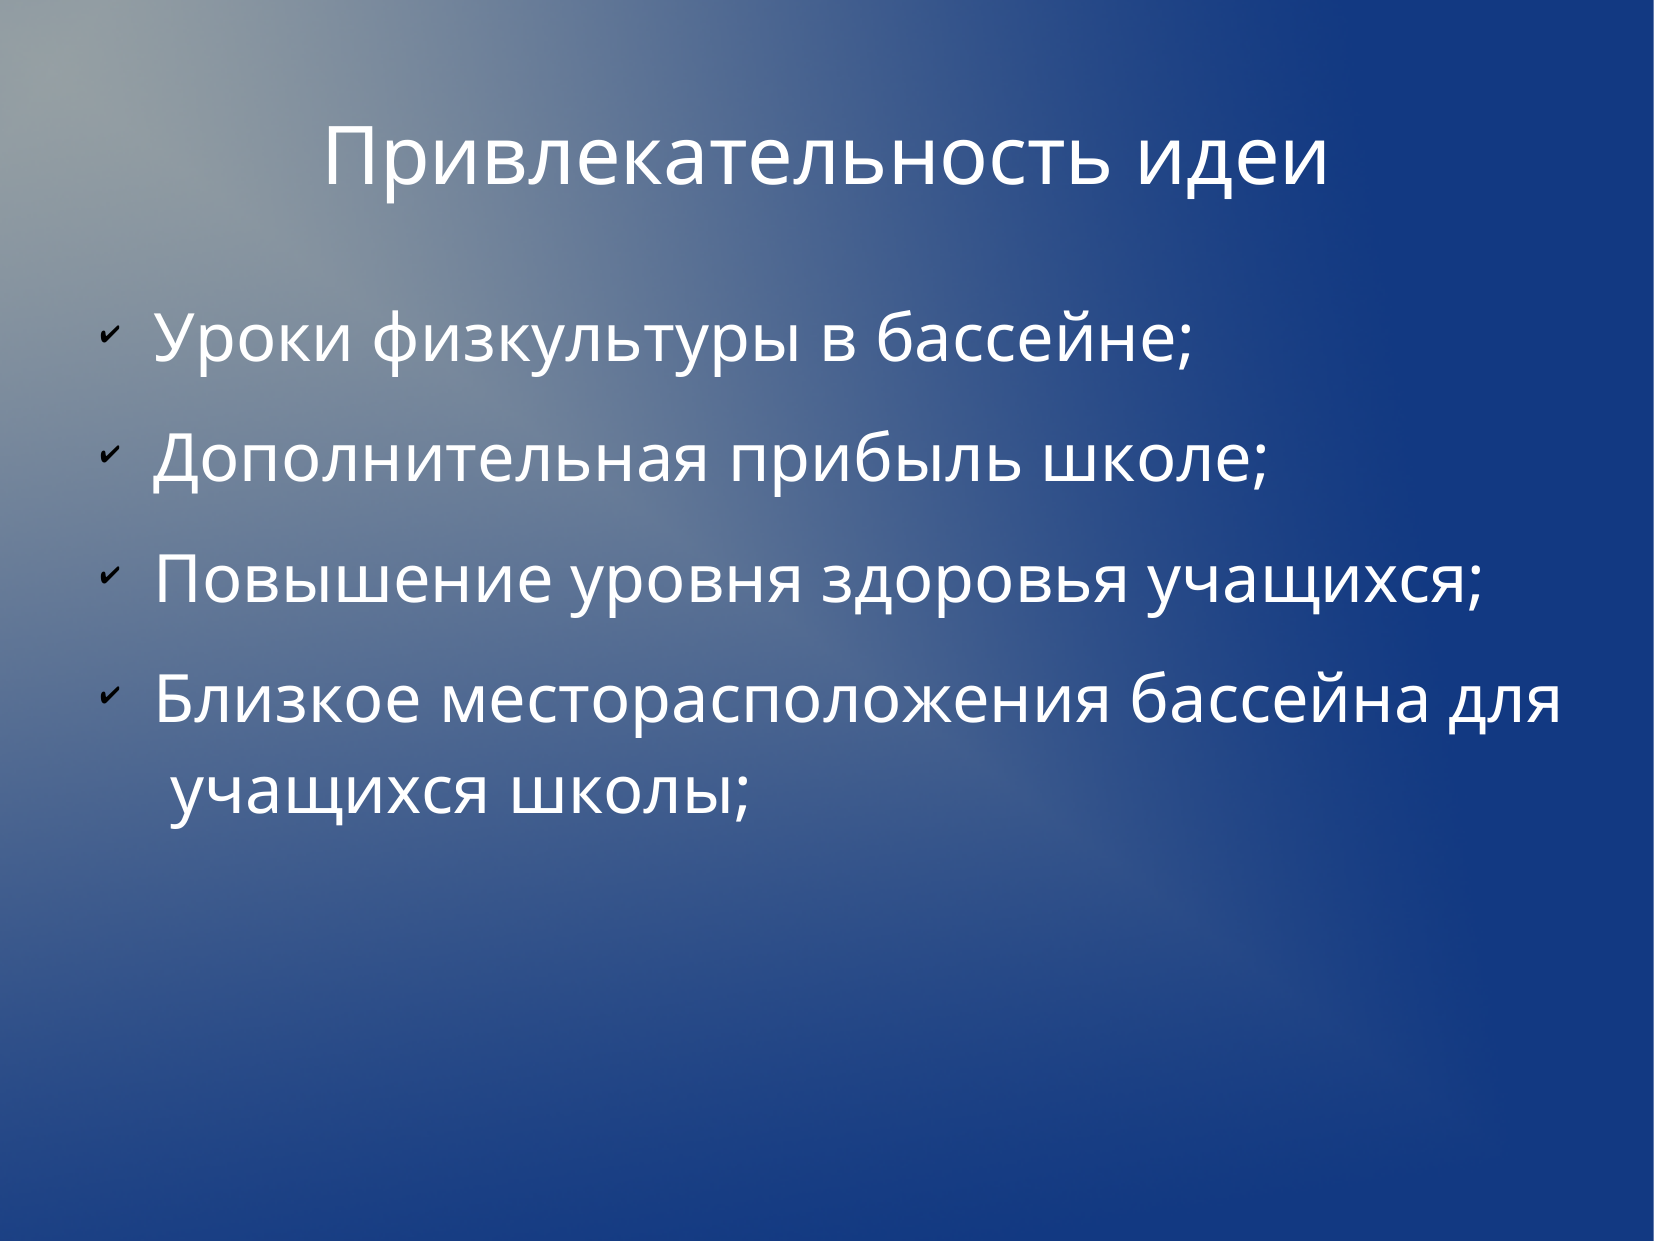

# Привлекательность идеи
Уроки физкультуры в бассейне;
Дополнительная прибыль школе;
Повышение уровня здоровья учащихся;
Близкое месторасположения бассейна для учащихся школы;